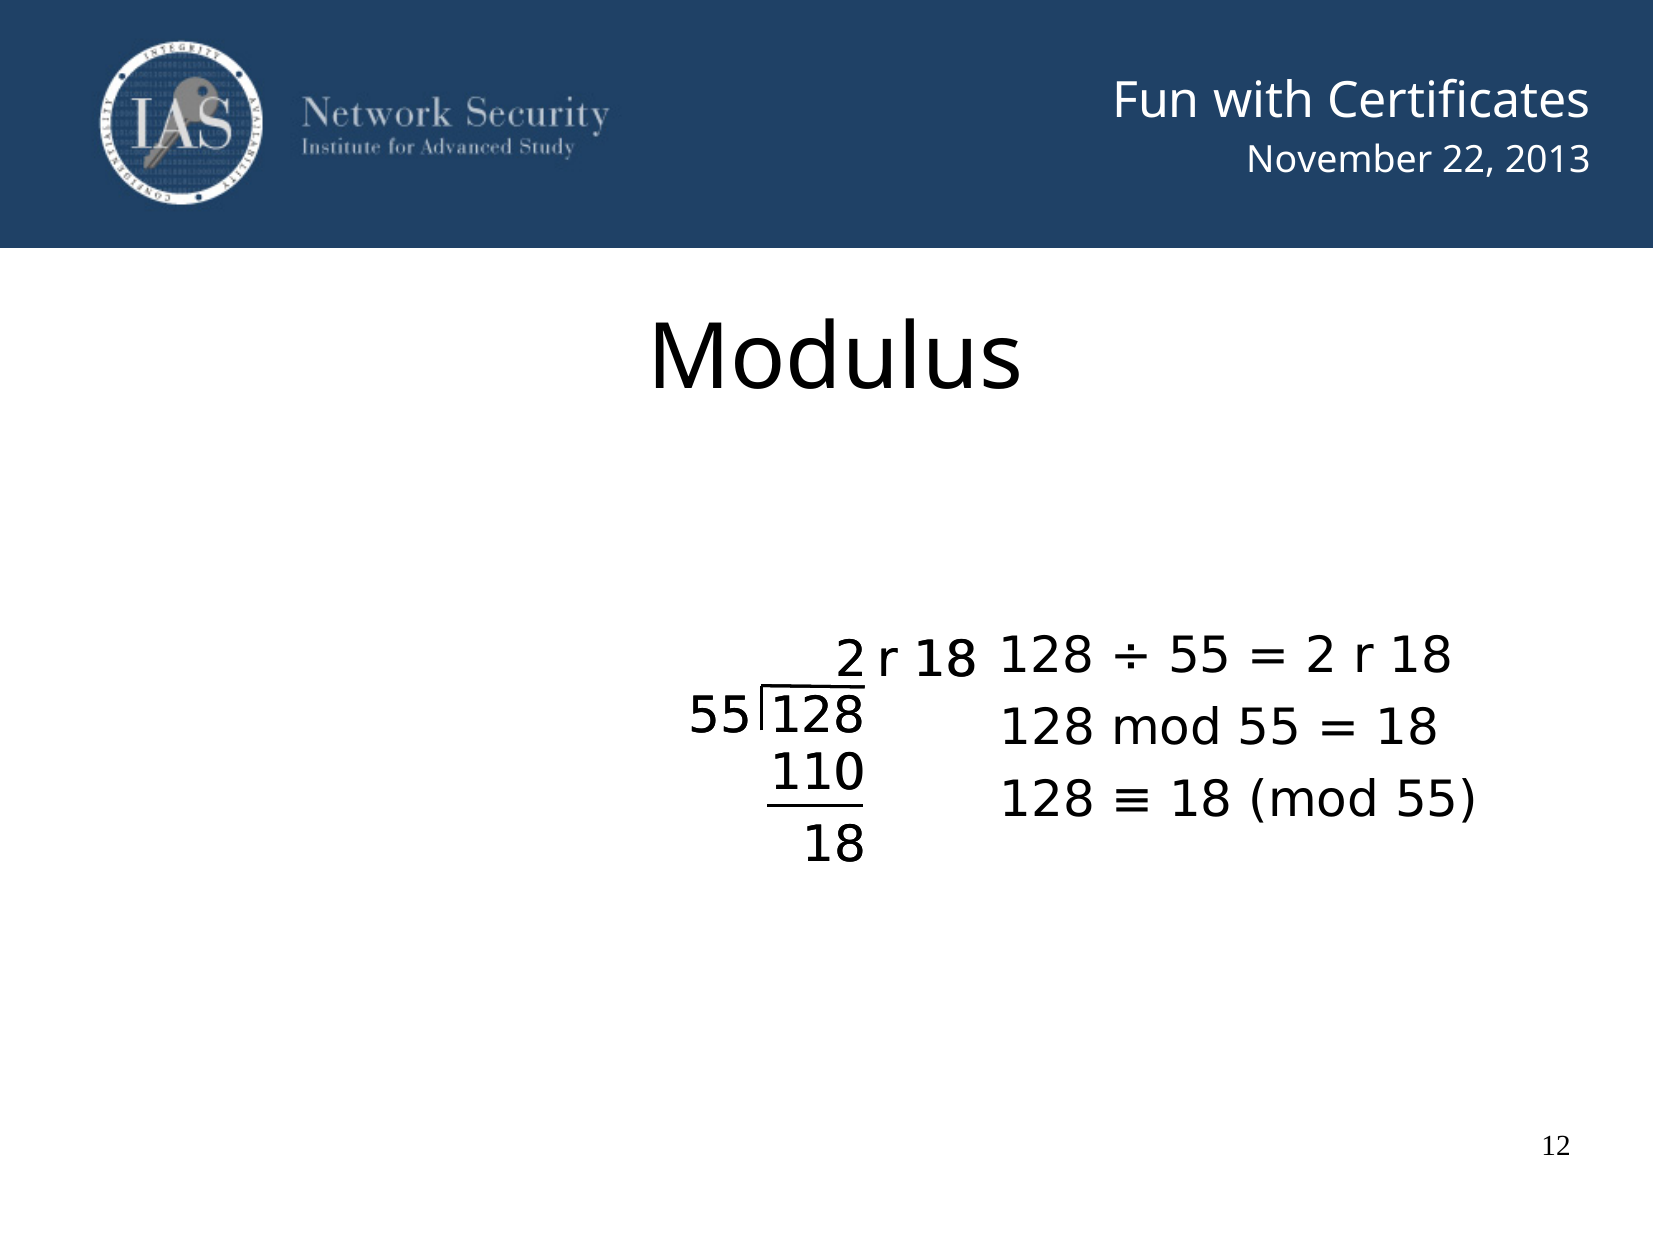

# Modulus
128 ÷ 55 = 2 r 18
2
r 18
55
128
110
18
2
r 18
55
128
128 mod 55 = 18
110
128 ≡ 18 (mod 55)
18
12